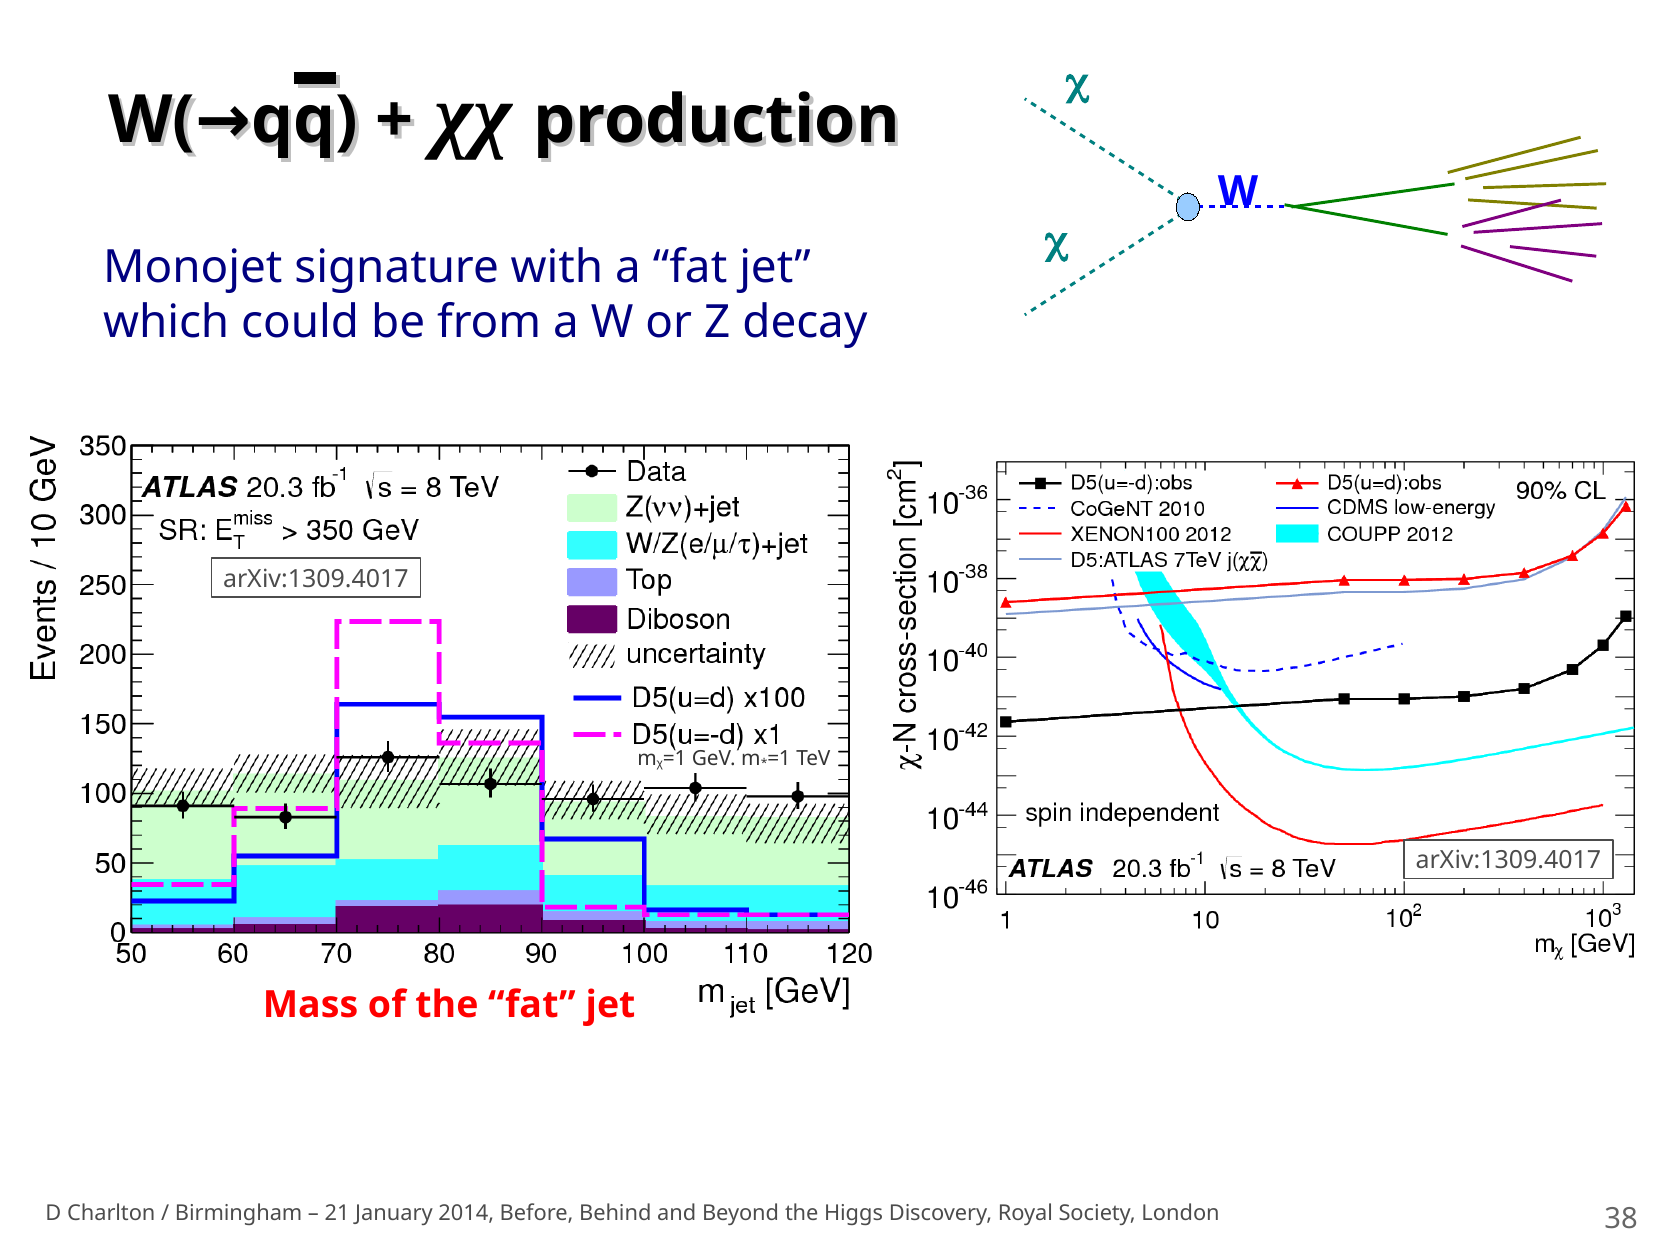

c
W
c
W(→qq) + χχ production
Monojet signature with a “fat jet” which could be from a W or Z decay
arXiv:1309.4017
mχ=1 GeV. m*=1 TeV
arXiv:1309.4017
Mass of the “fat” jet